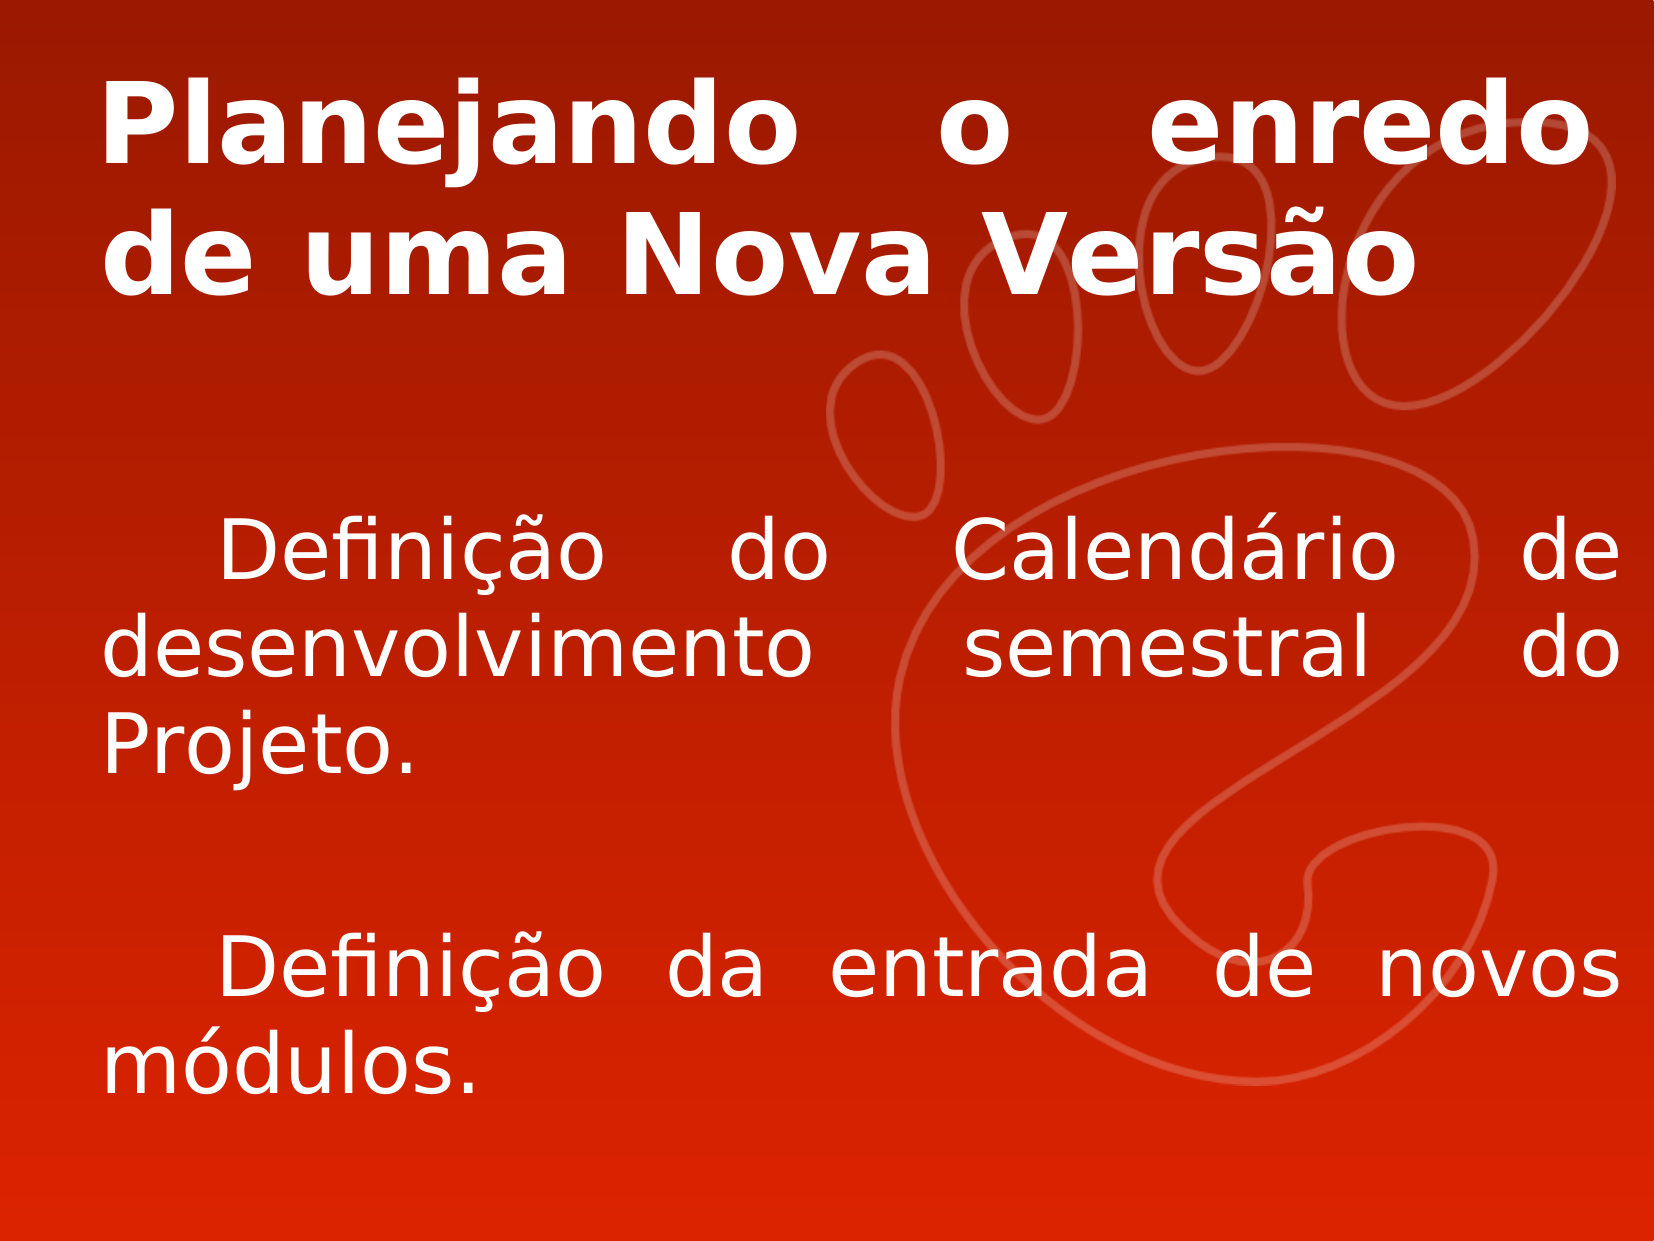

# Planejando o enredo de uma Nova Versão
 Definição do Calendário de desenvolvimento semestral do Projeto.
 Definição da entrada de novos módulos.